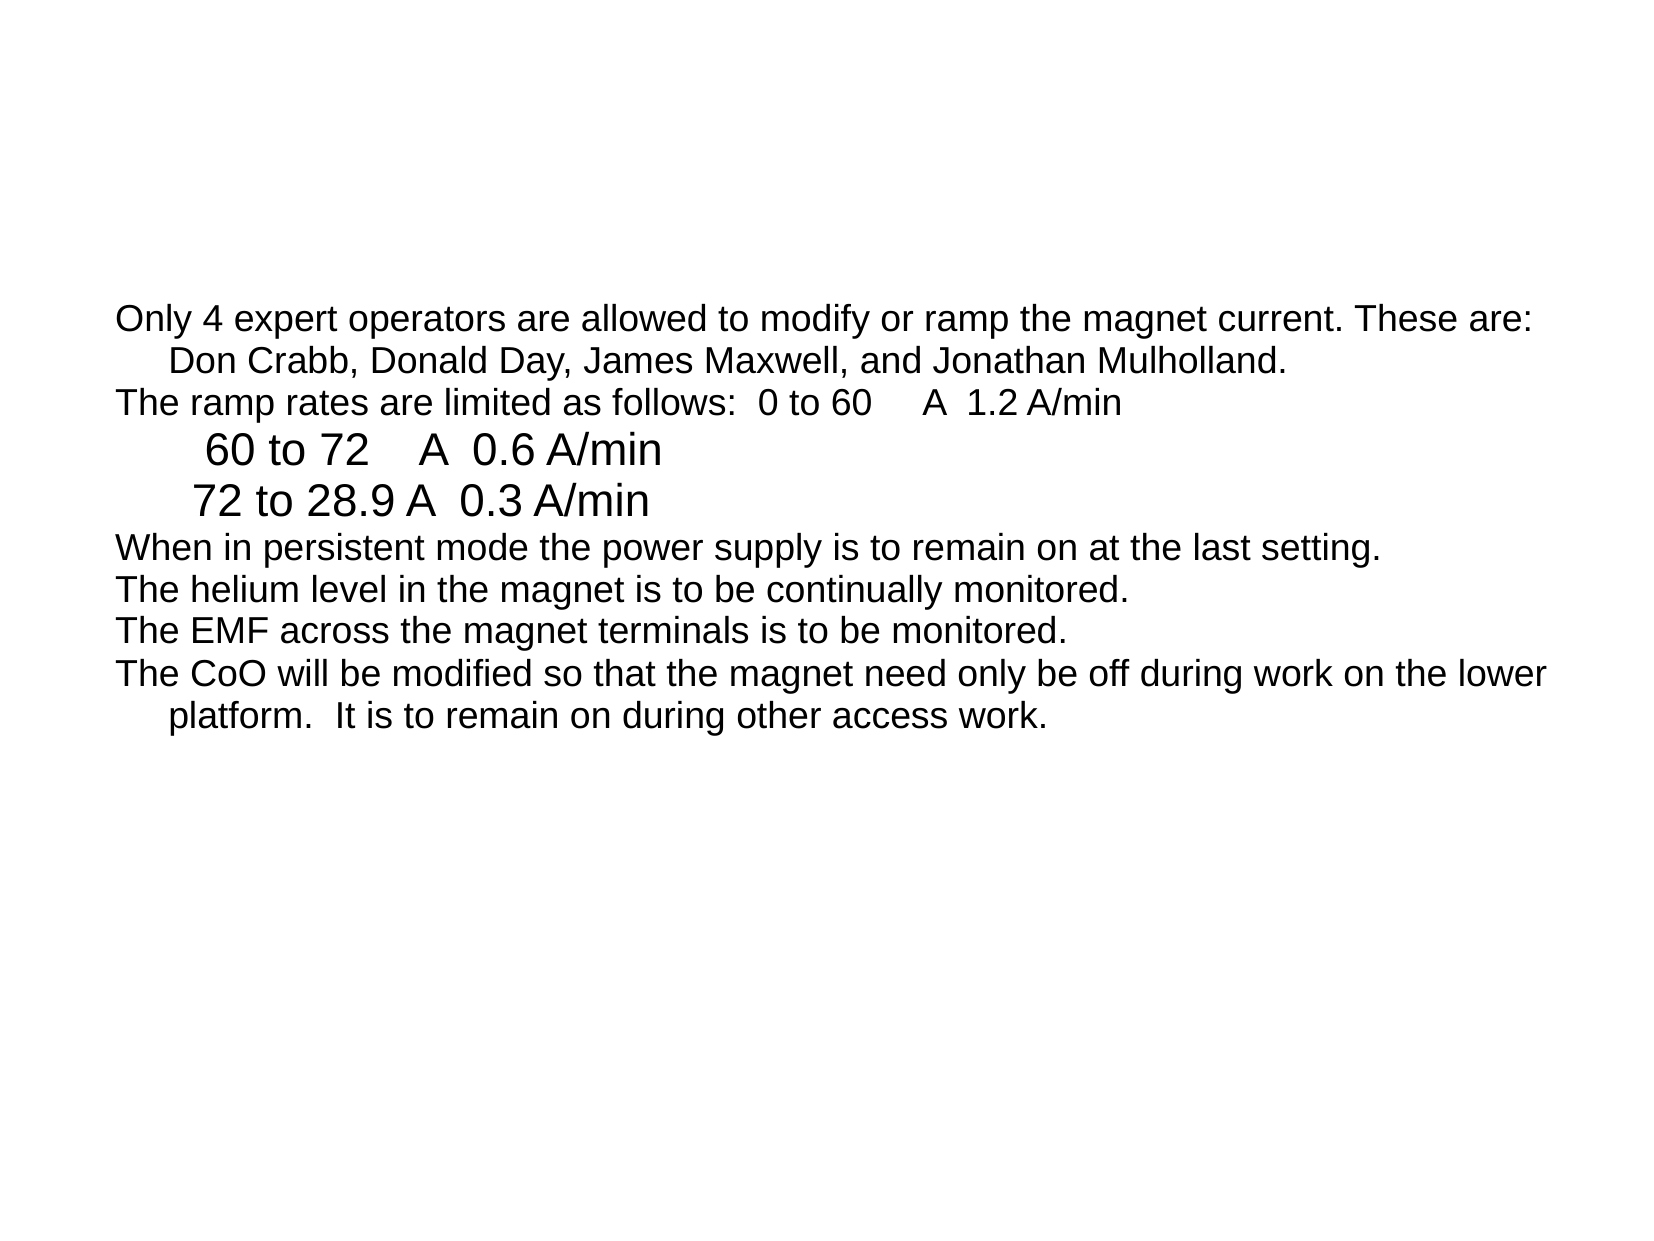

#
Only 4 expert operators are allowed to modify or ramp the magnet current. These are: Don Crabb, Donald Day, James Maxwell, and Jonathan Mulholland.
The ramp rates are limited as follows: 0 to 60 A 1.2 A/min
 60 to 72 A 0.6 A/min
72 to 28.9 A 0.3 A/min
When in persistent mode the power supply is to remain on at the last setting.
The helium level in the magnet is to be continually monitored.
The EMF across the magnet terminals is to be monitored.
The CoO will be modified so that the magnet need only be off during work on the lower platform. It is to remain on during other access work.